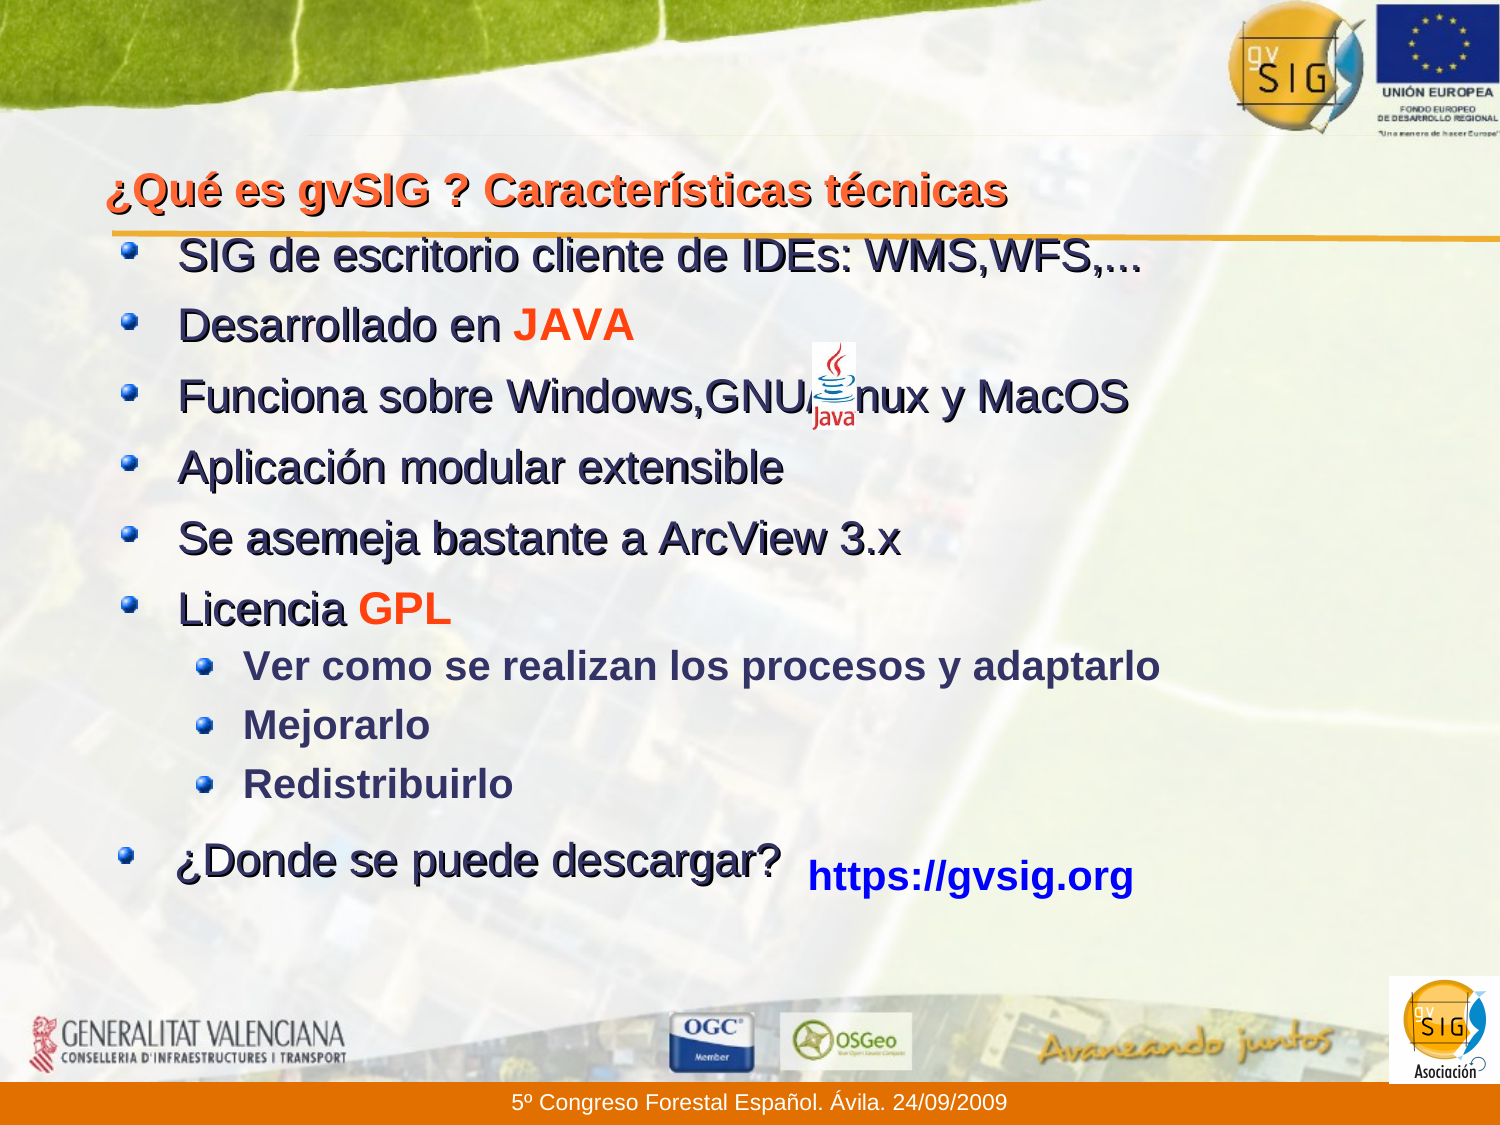

#
¿Qué es gvSIG ? Características técnicas
SIG de escritorio cliente de IDEs: WMS,WFS,...
Desarrollado en JAVA
Funciona sobre Windows,GNU/Linux y MacOS
Aplicación modular extensible
Se asemeja bastante a ArcView 3.x
Licencia GPL
Ver como se realizan los procesos y adaptarlo
Mejorarlo
Redistribuirlo
¿Donde se puede descargar?
https://gvsig.org